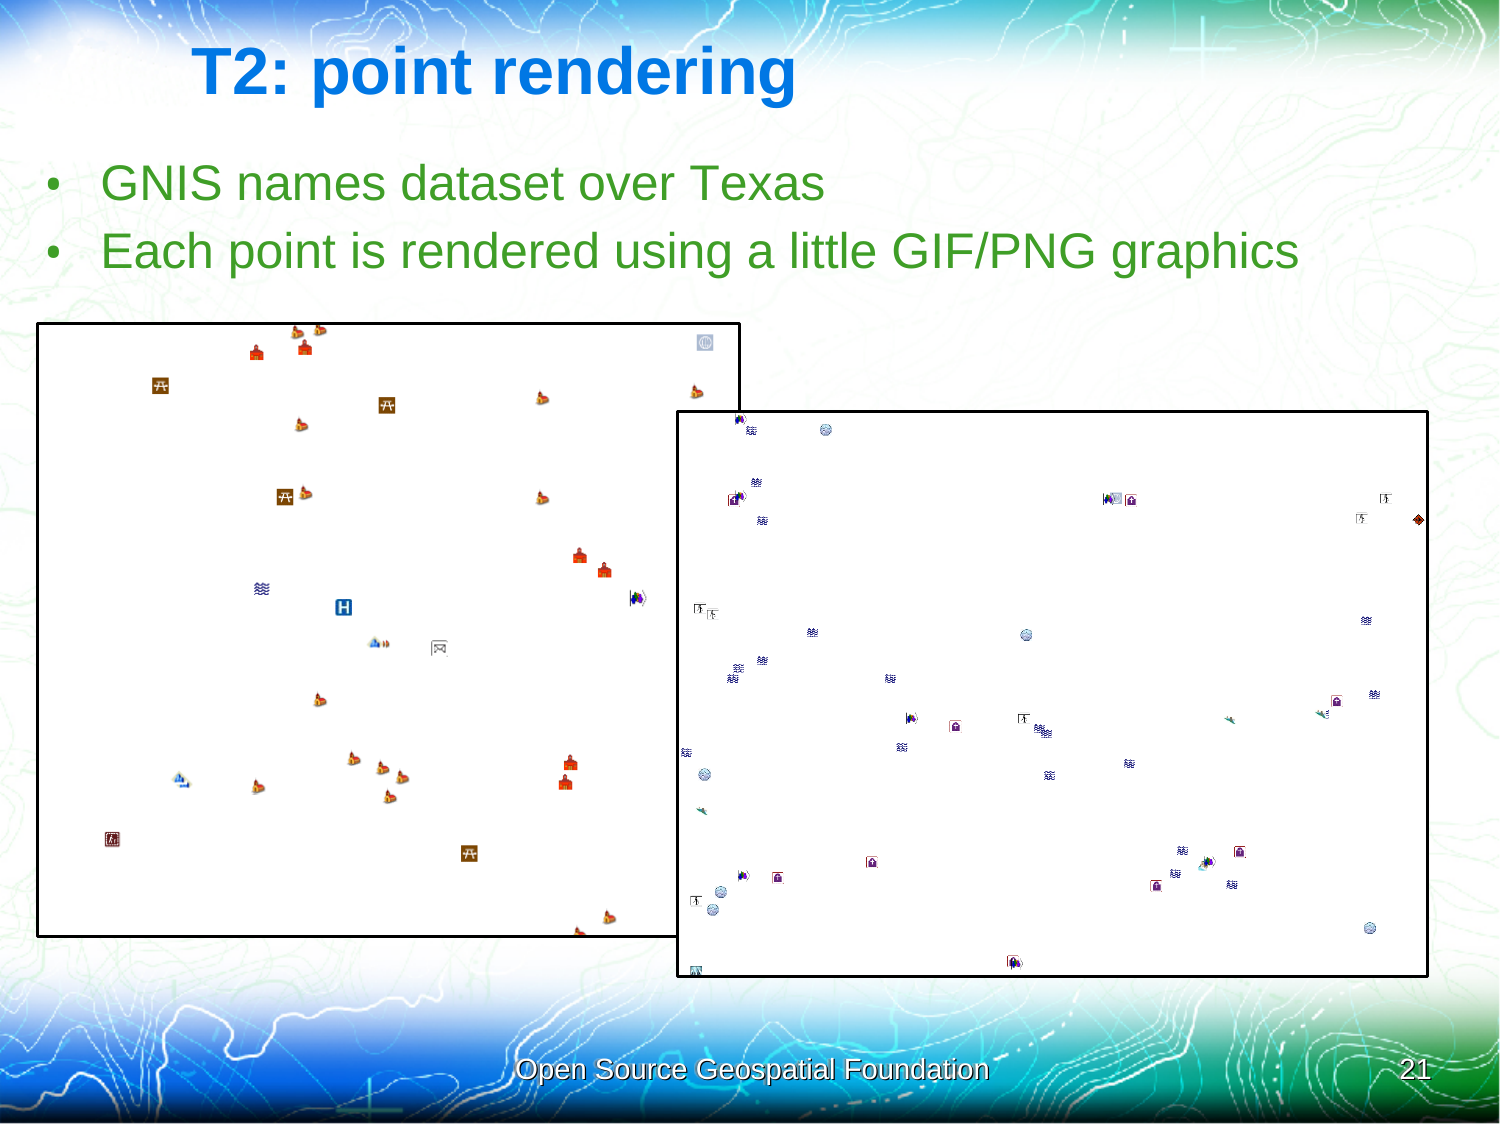

# T2: point rendering
GNIS names dataset over Texas
Each point is rendered using a little GIF/PNG graphics
Open Source Geospatial Foundation
21